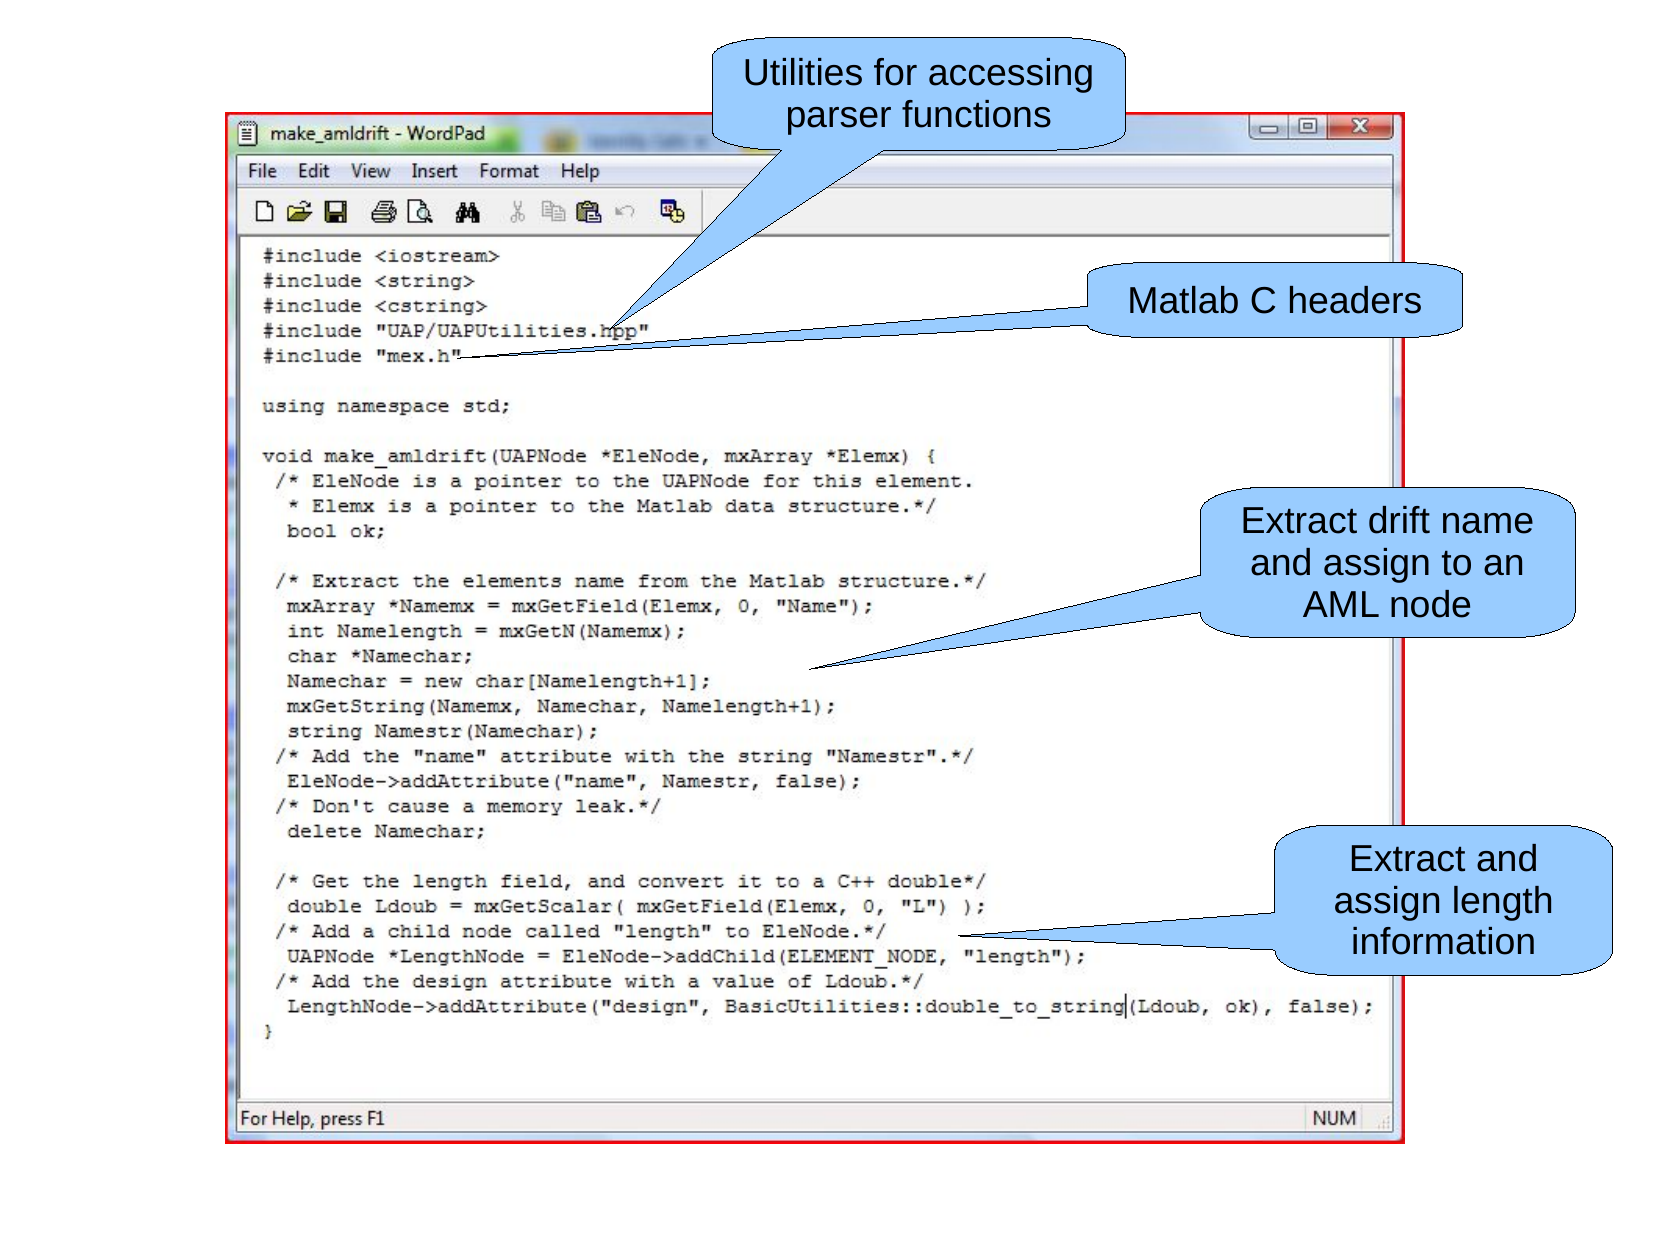

Utilities for accessing parser functions
Matlab C headers
Extract drift name and assign to an AML node
Extract and assign length information